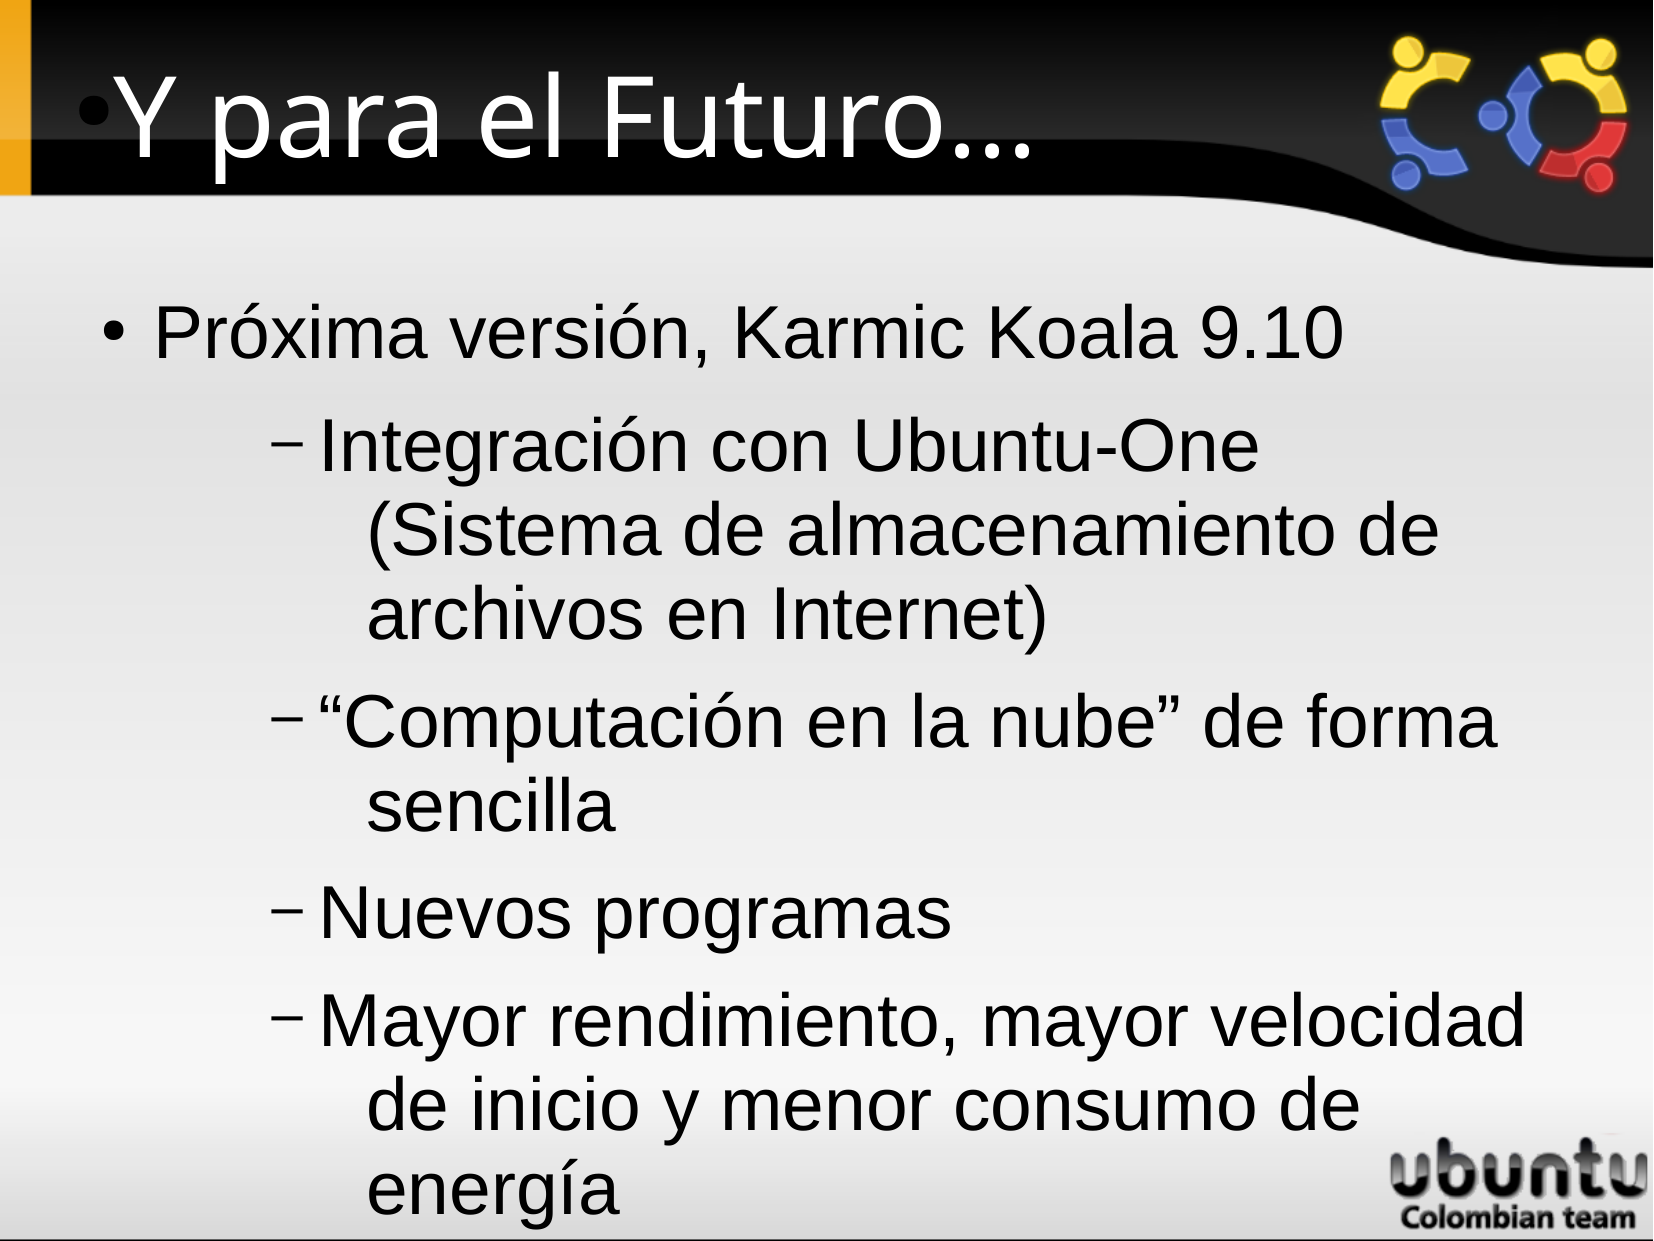

Y para el Futuro...
# Próxima versión, Karmic Koala 9.10
Integración con Ubuntu-One (Sistema de almacenamiento de archivos en Internet)
“Computación en la nube” de forma sencilla
Nuevos programas
Mayor rendimiento, mayor velocidad de inicio y menor consumo de energía